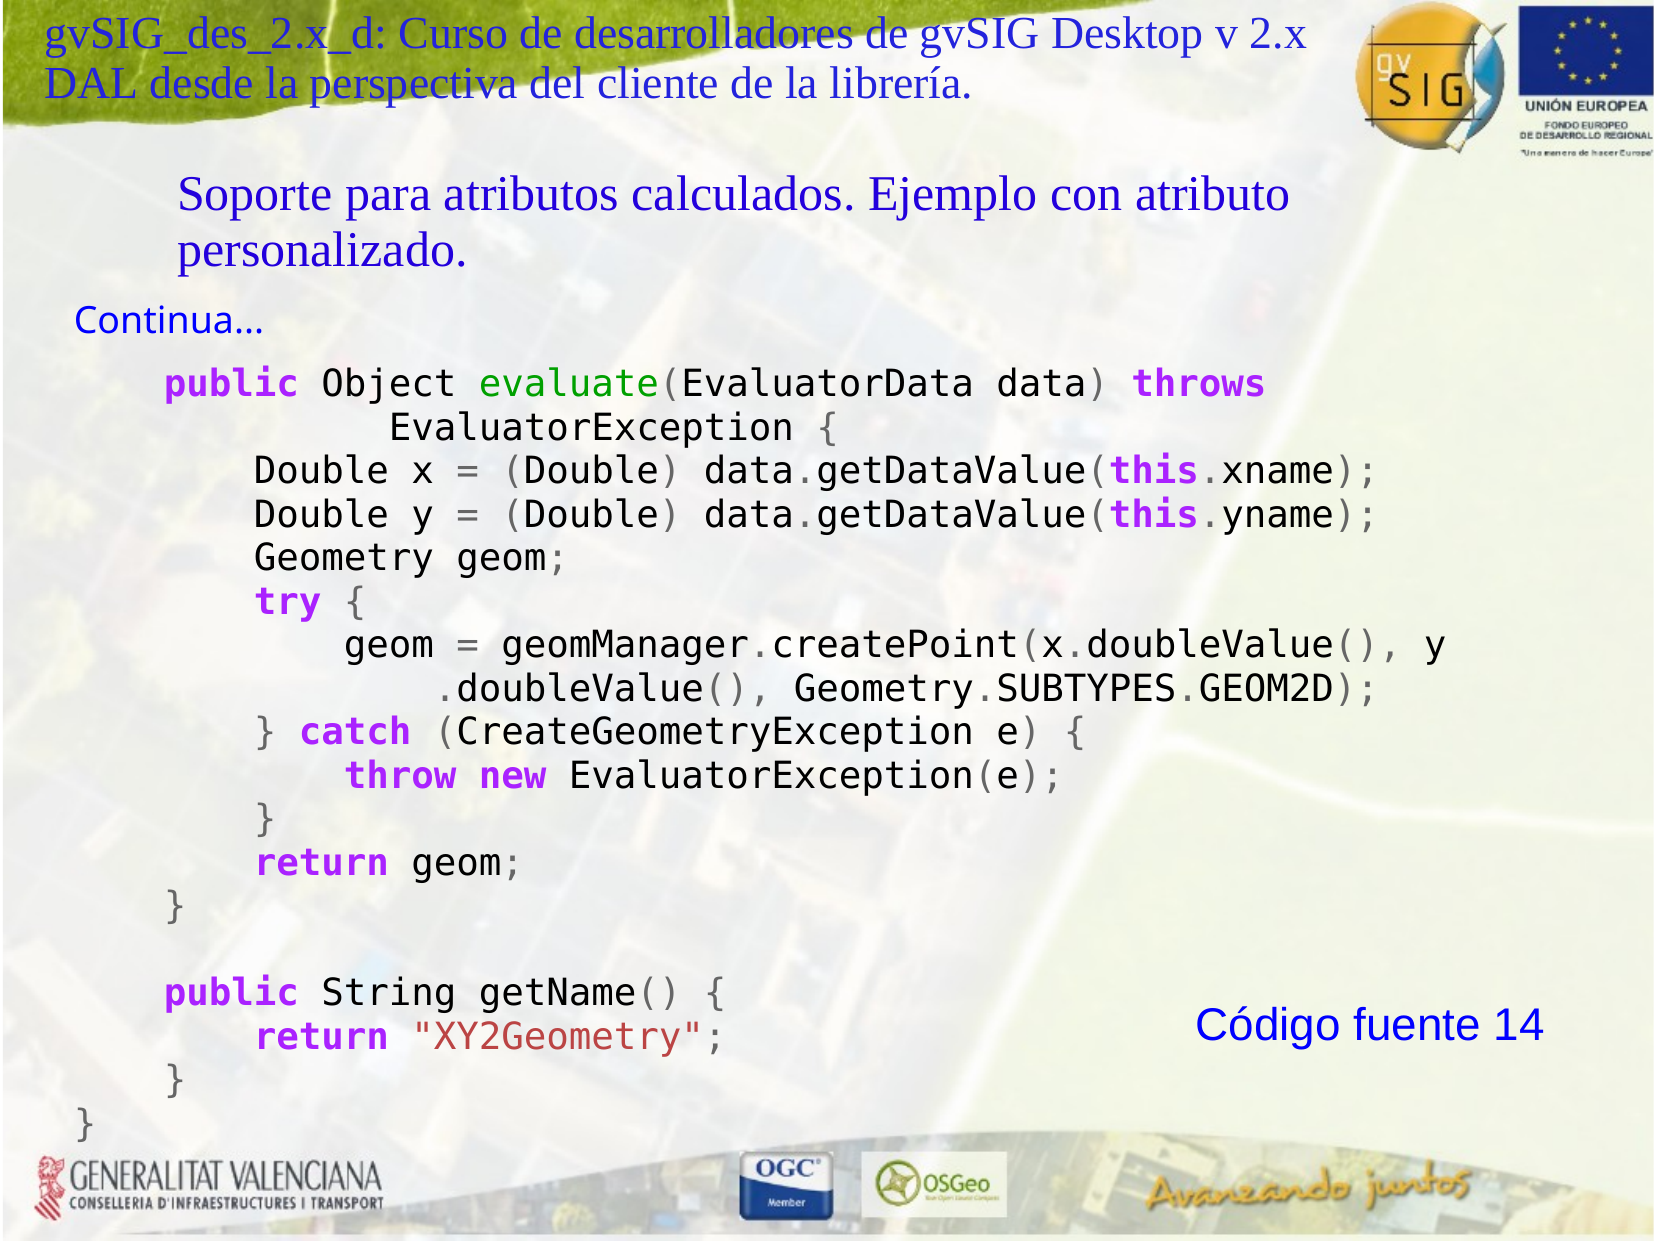

# Soporte para atributos calculados. Ejemplo con atributo personalizado.
Continua...
 public Object evaluate(EvaluatorData data) throws
 EvaluatorException {
 Double x = (Double) data.getDataValue(this.xname);
 Double y = (Double) data.getDataValue(this.yname);
 Geometry geom;
 try {
 geom = geomManager.createPoint(x.doubleValue(), y
 .doubleValue(), Geometry.SUBTYPES.GEOM2D);
 } catch (CreateGeometryException e) {
 throw new EvaluatorException(e);
 }
 return geom;
 }
 public String getName() {
 return "XY2Geometry";
 }
}
Código fuente 14